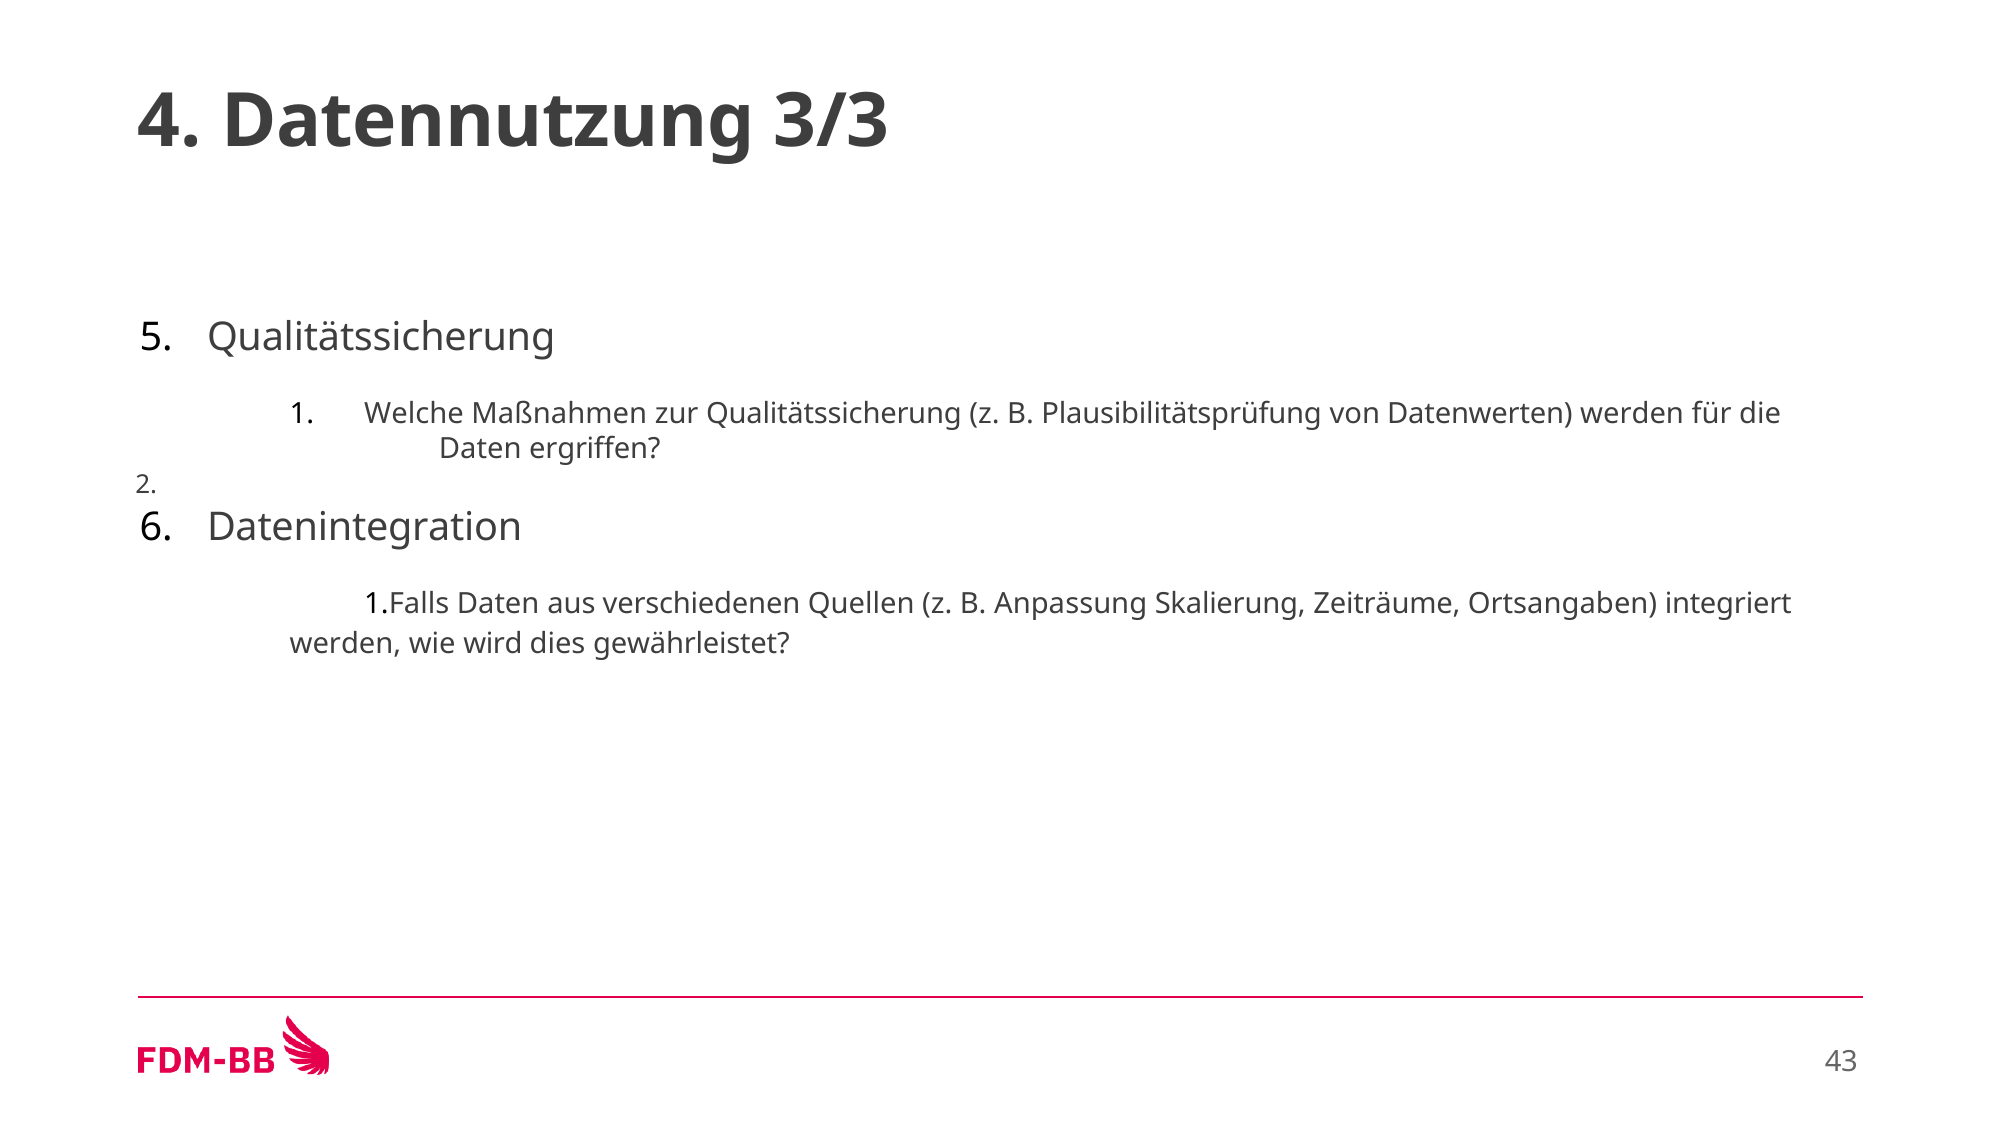

# 4. Datennutzung 3/3
Qualitätssicherung
Welche Maßnahmen zur Qualitätssicherung (z. B. Plausibilitätsprüfung von Datenwerten) werden für die Daten ergriffen?
Datenintegration
Falls Daten aus verschiedenen Quellen (z. B. Anpassung Skalierung, Zeiträume, Ortsangaben) integriert werden, wie wird dies gewährleistet?
43